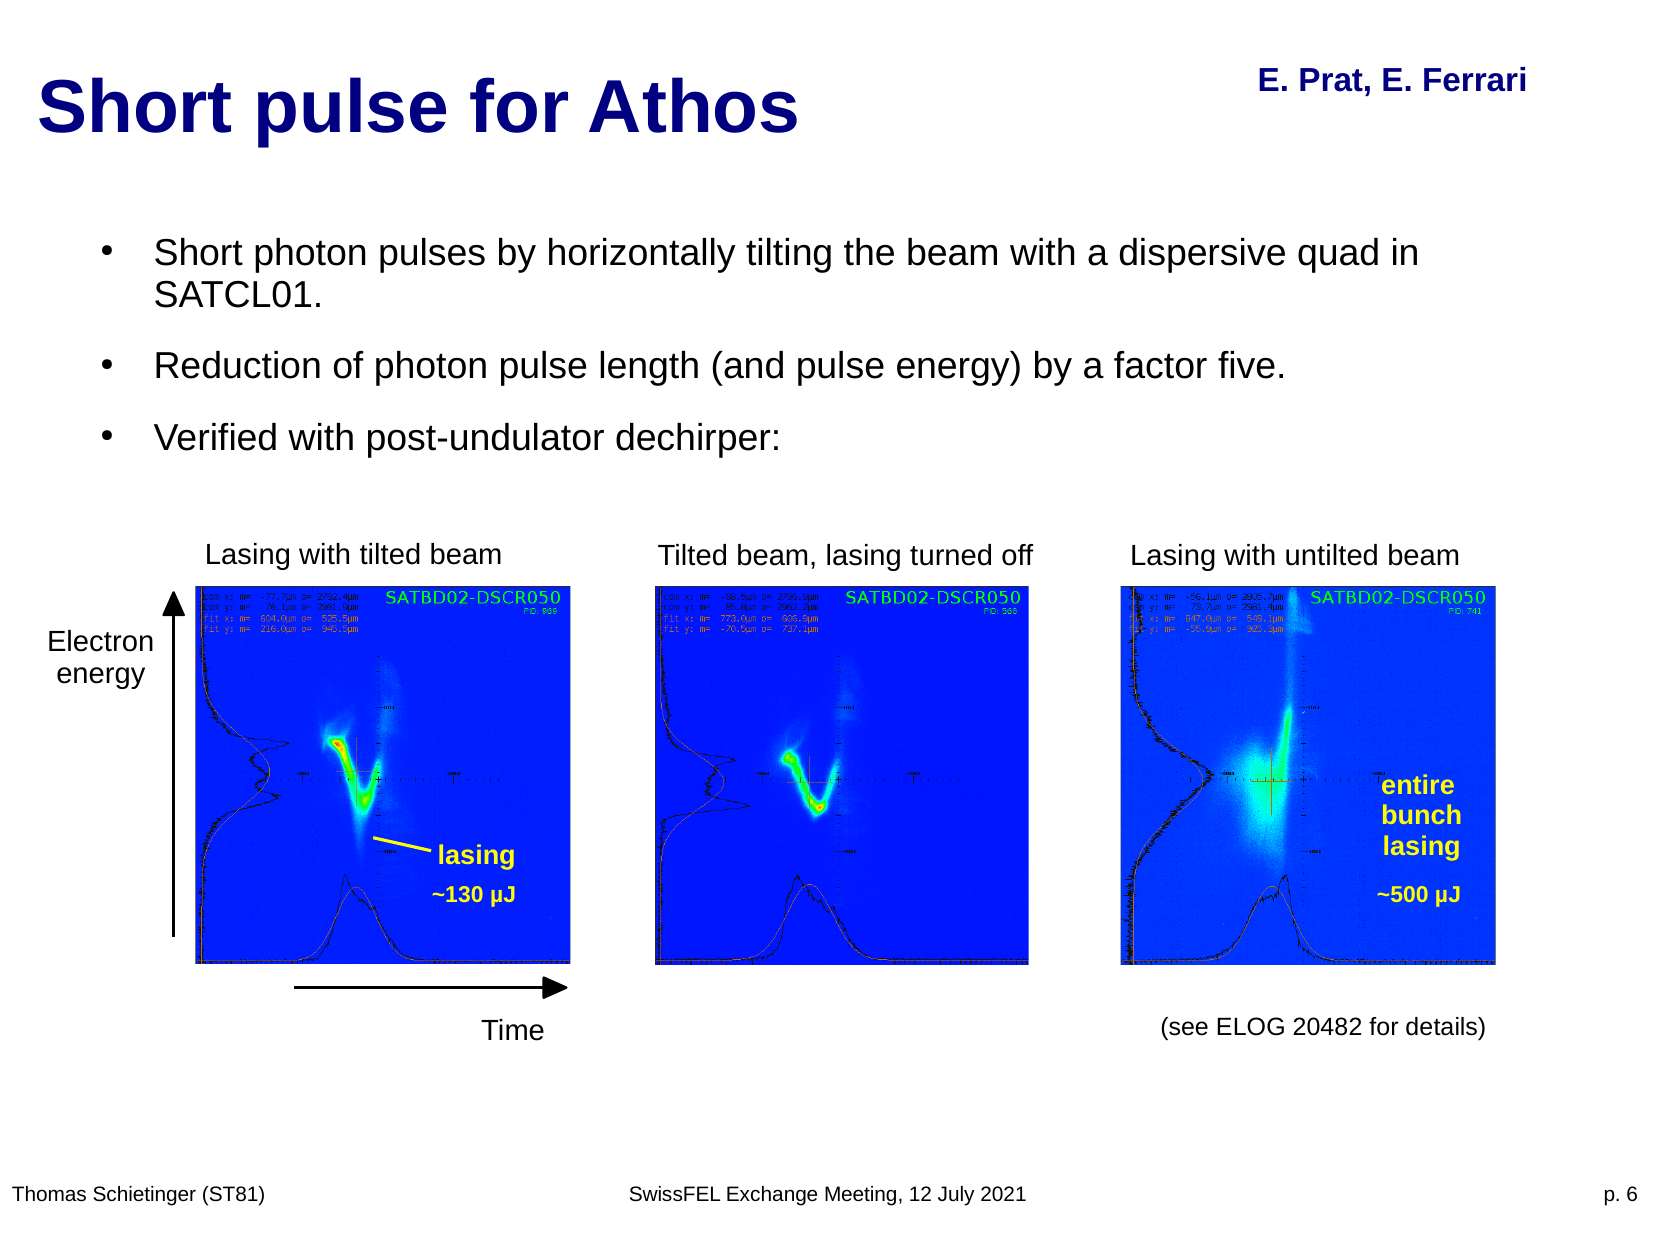

# Short pulse for Athos
E. Prat, E. Ferrari
Short photon pulses by horizontally tilting the beam with a dispersive quad in SATCL01.
Reduction of photon pulse length (and pulse energy) by a factor five.
Verified with post-undulator dechirper:
Lasing with tilted beam
Tilted beam, lasing turned off
Lasing with untilted beam
Electron
energy
entire
bunch
lasing
lasing
~130 µJ
~500 µJ
(see ELOG 20482 for details)
Time
6